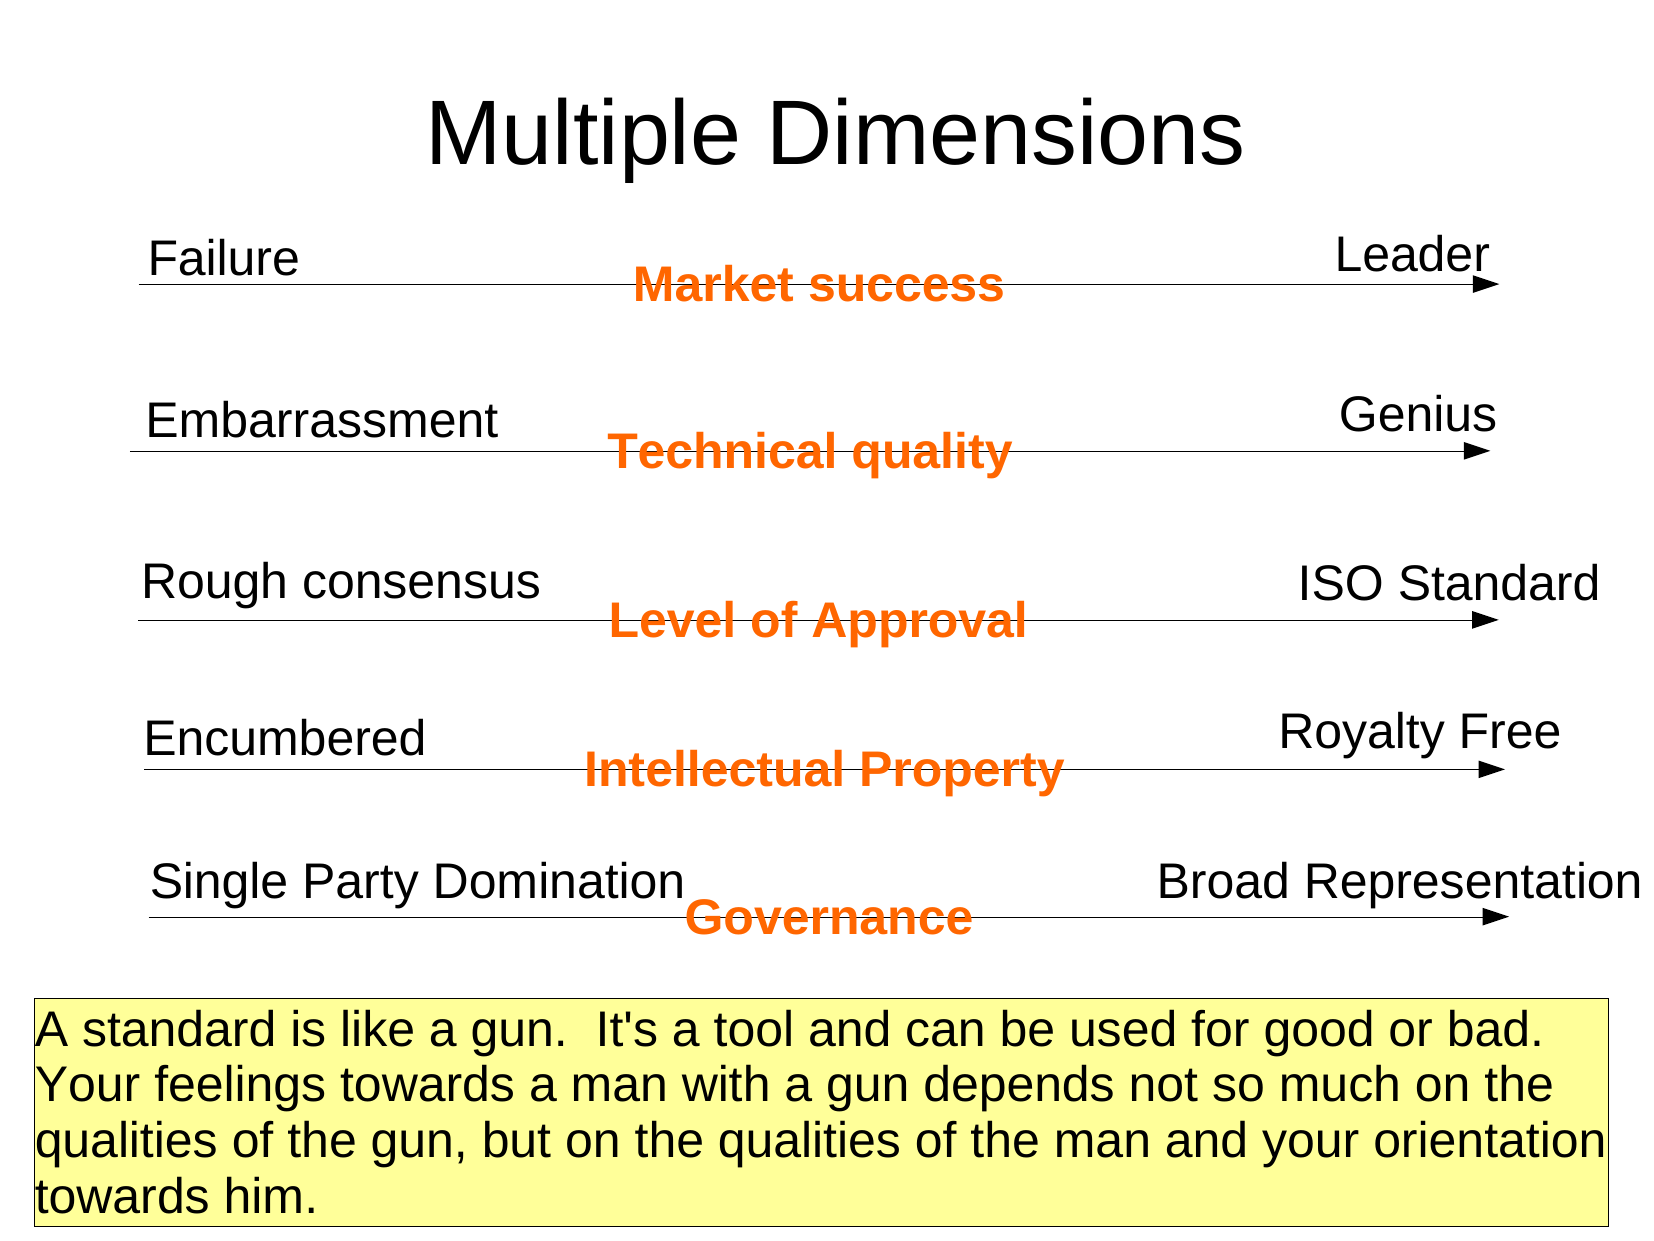

# Multiple Dimensions
Leader
Failure
Market success
Genius
Embarrassment
Technical quality
Rough consensus
ISO Standard
Level of Approval
Royalty Free
Encumbered
Intellectual Property
Single Party Domination
Broad Representation
Governance
A standard is like a gun. It's a tool and can be used for good or bad. Your feelings towards a man with a gun depends not so much on the qualities of the gun, but on the qualities of the man and your orientation towards him.